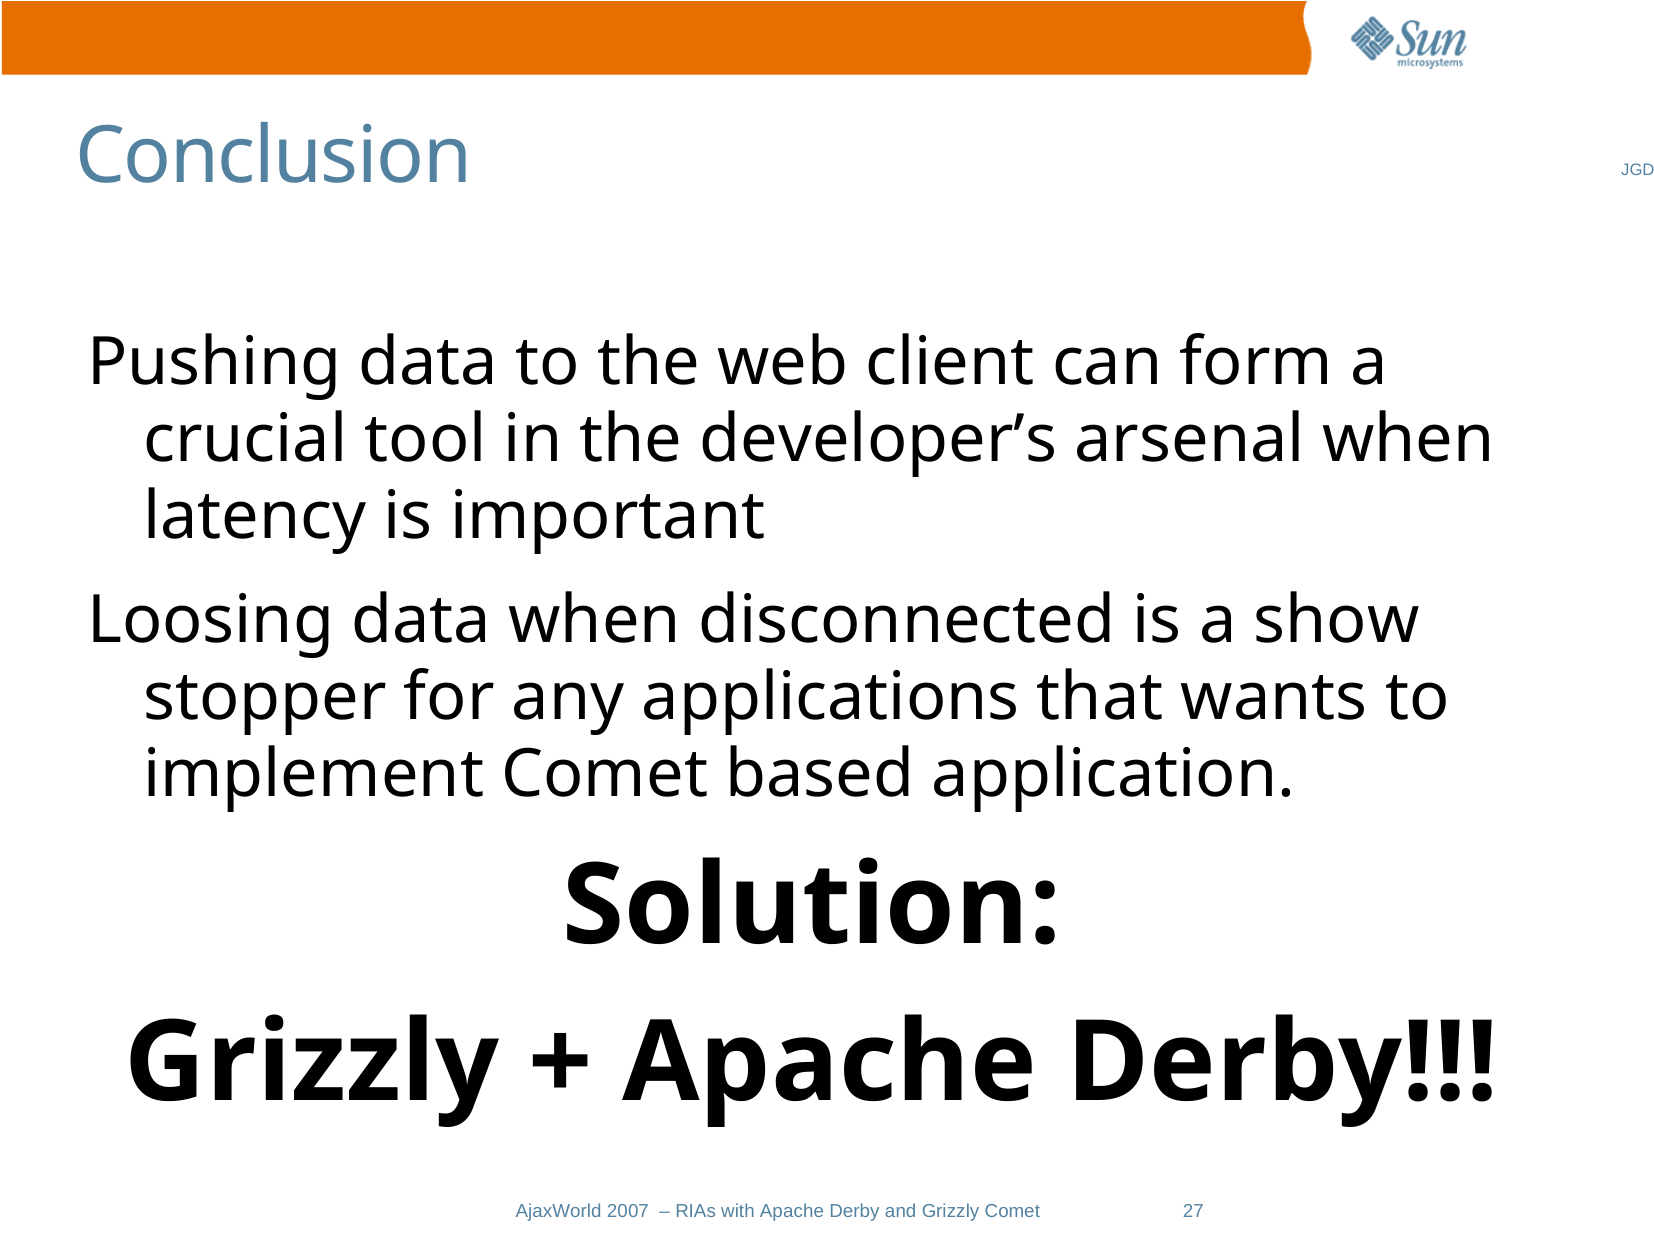

# Conclusion
Pushing data to the web client can form a crucial tool in the developer’s arsenal when latency is important
Loosing data when disconnected is a show stopper for any applications that wants to implement Comet based application.
Solution:
Grizzly + Apache Derby!!!